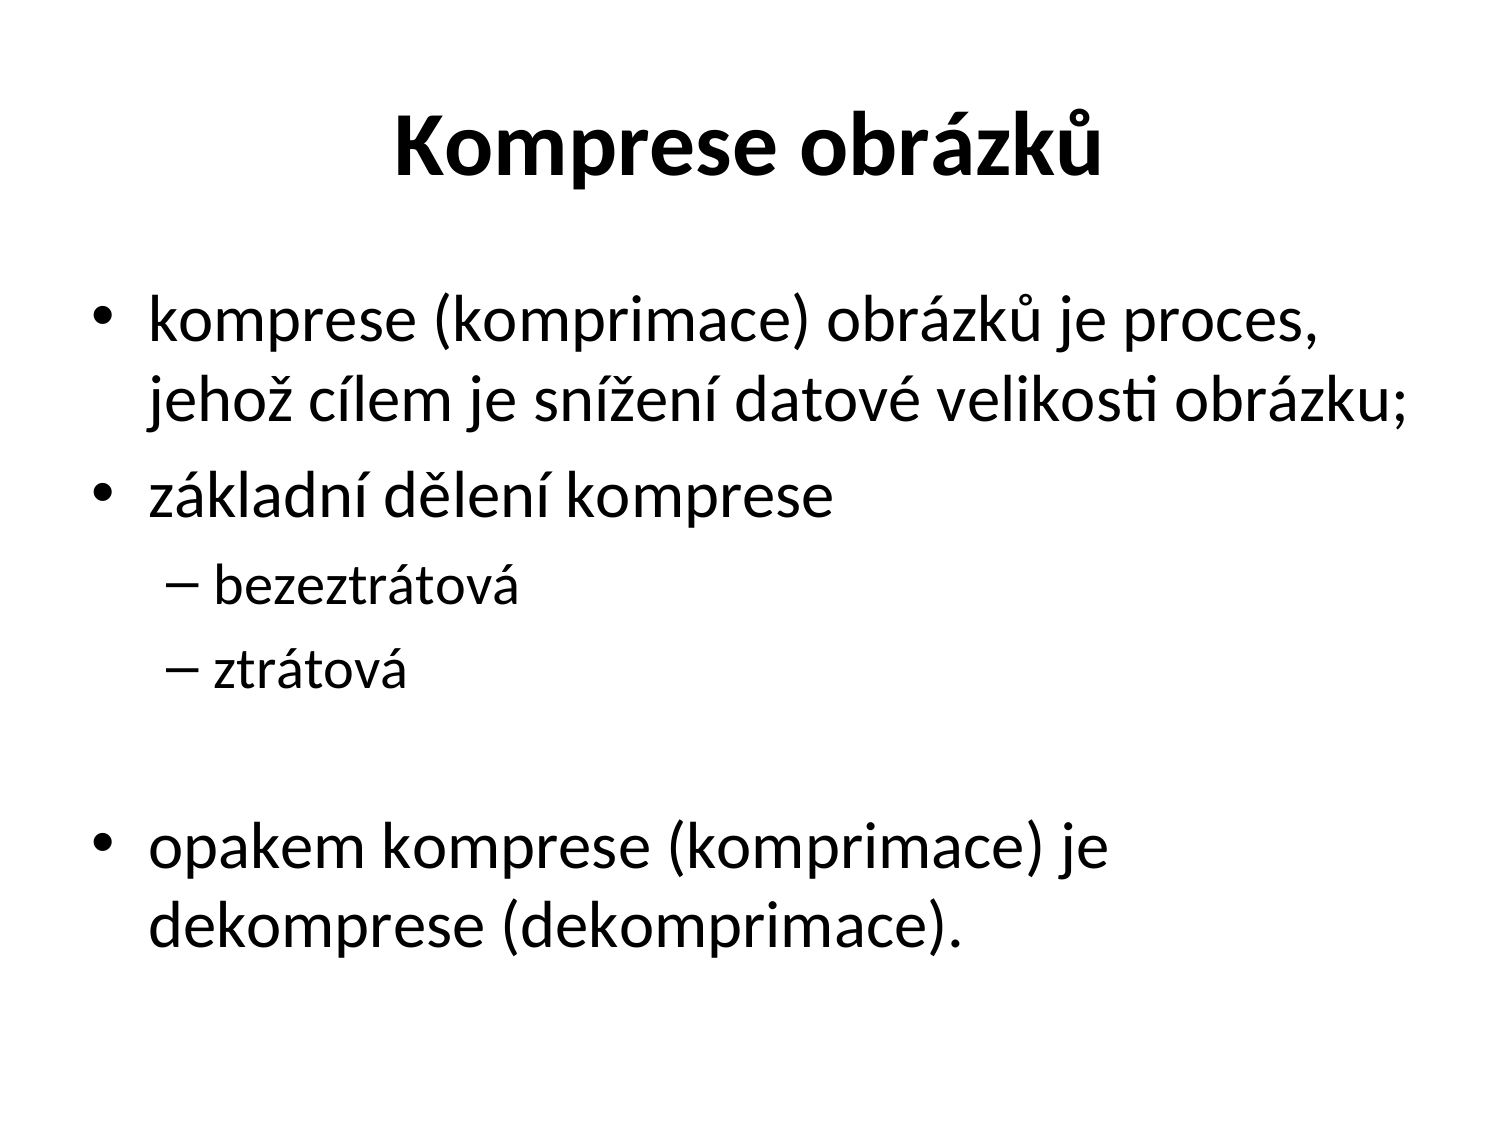

# Komprese obrázků
komprese (komprimace) obrázků je proces, jehož cílem je snížení datové velikosti obrázku;
základní dělení komprese
bezeztrátová
ztrátová
opakem komprese (komprimace) je dekomprese (dekomprimace).